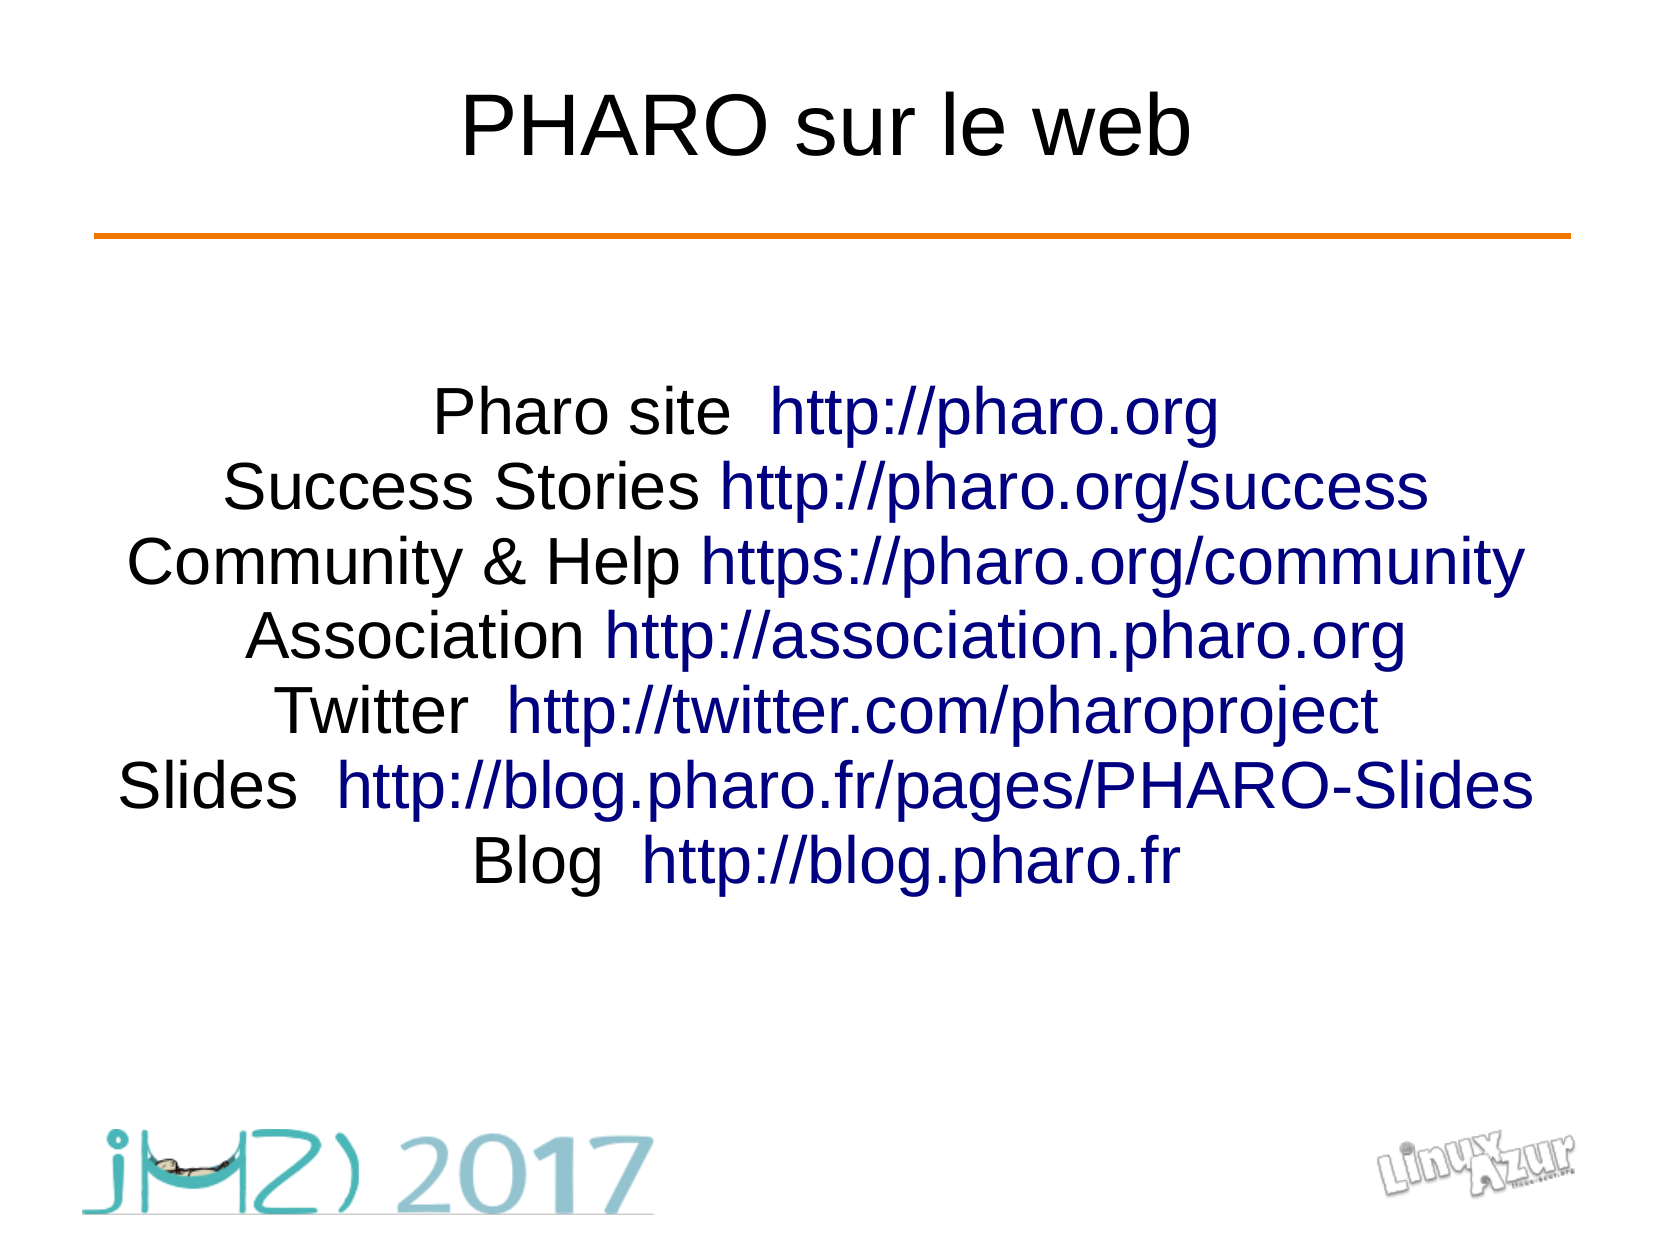

# PHARO sur le web
Pharo site http://pharo.org
Success Stories http://pharo.org/success
Community & Help https://pharo.org/community
Association http://association.pharo.org
Twitter http://twitter.com/pharoproject
Slides http://blog.pharo.fr/pages/PHARO-Slides
Blog http://blog.pharo.fr